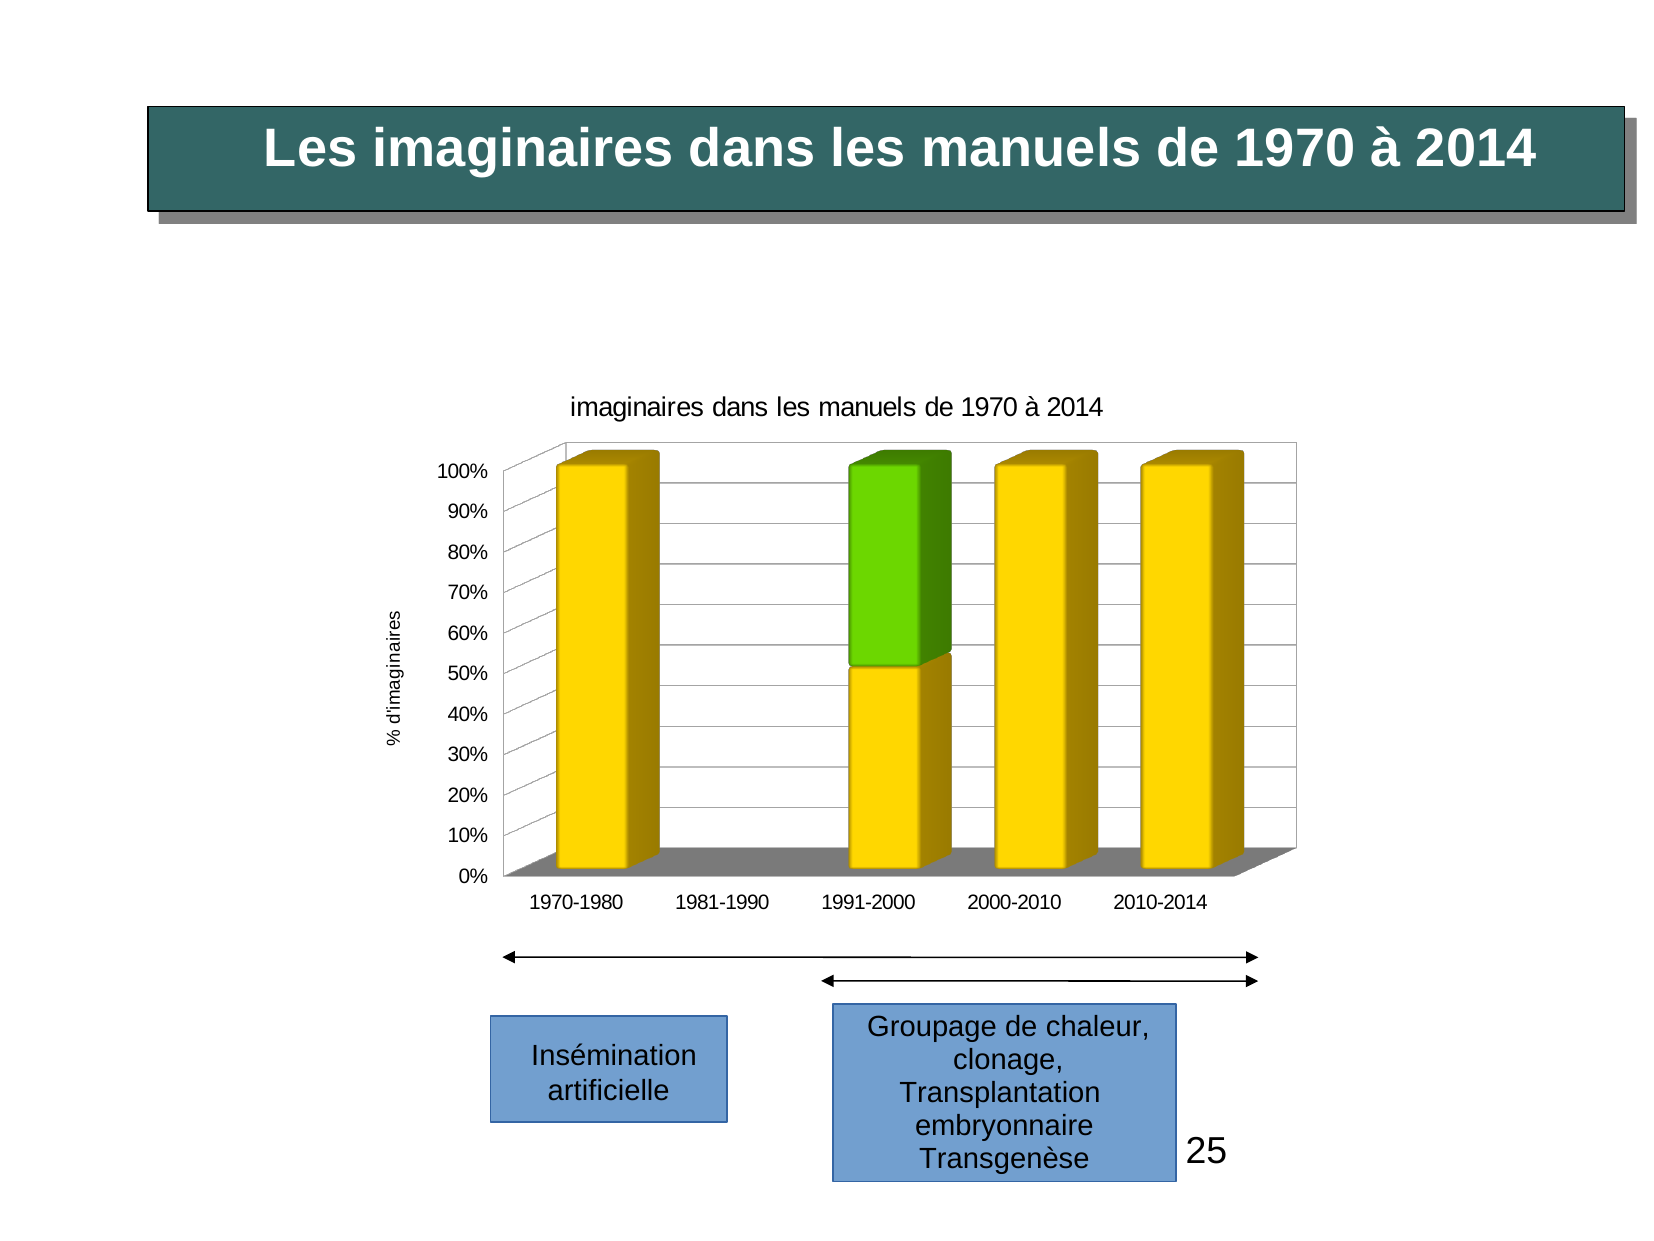

#
 Les imaginaires dans les manuels de 1970 à 2014
[unsupported chart]
 Groupage de chaleur,
 clonage,
Transplantation
embryonnaire
Transgenèse
 Insémination
artificielle
25